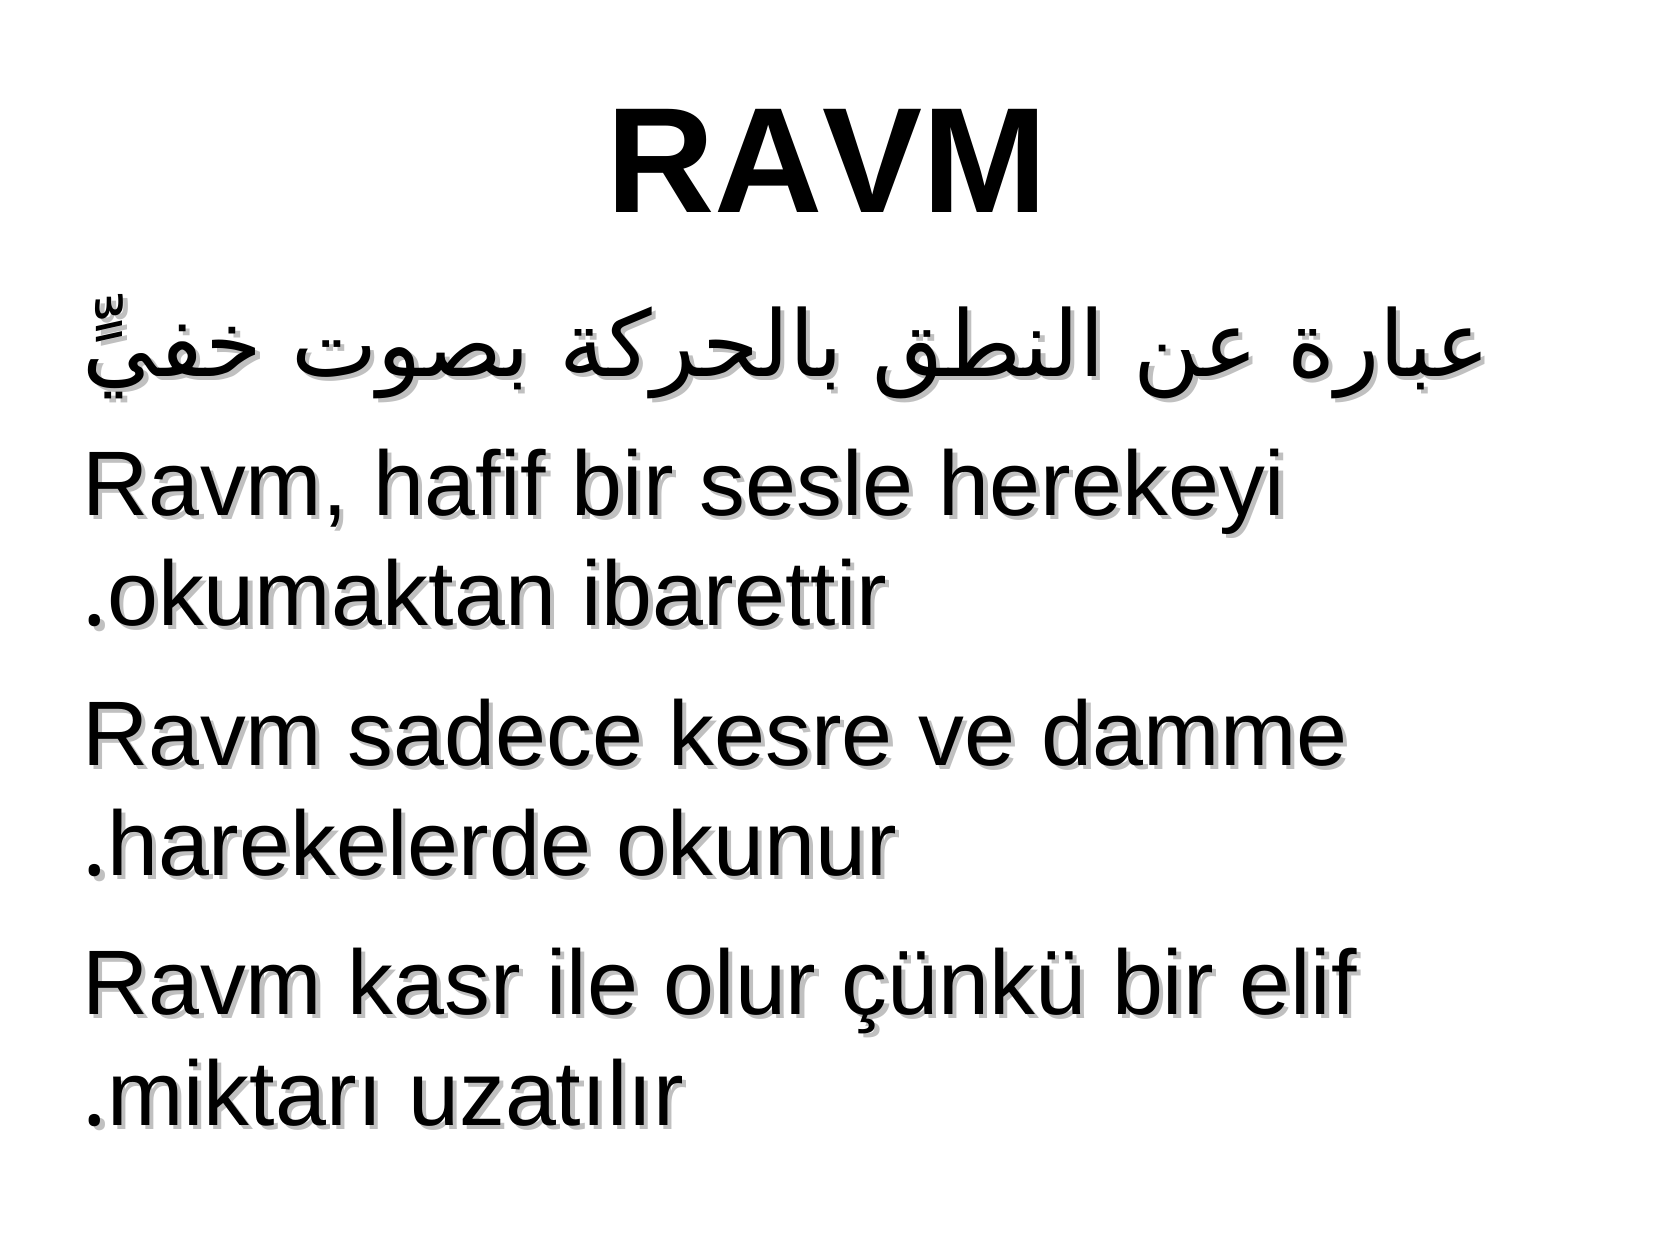

# RAVM
عبارة عن النطق بالحركة بصوت خفيٍّ
Ravm, hafif bir sesle herekeyi okumaktan ibarettir.
Ravm sadece kesre ve damme harekelerde okunur.
Ravm kasr ile olur çünkü bir elif miktarı uzatılır.